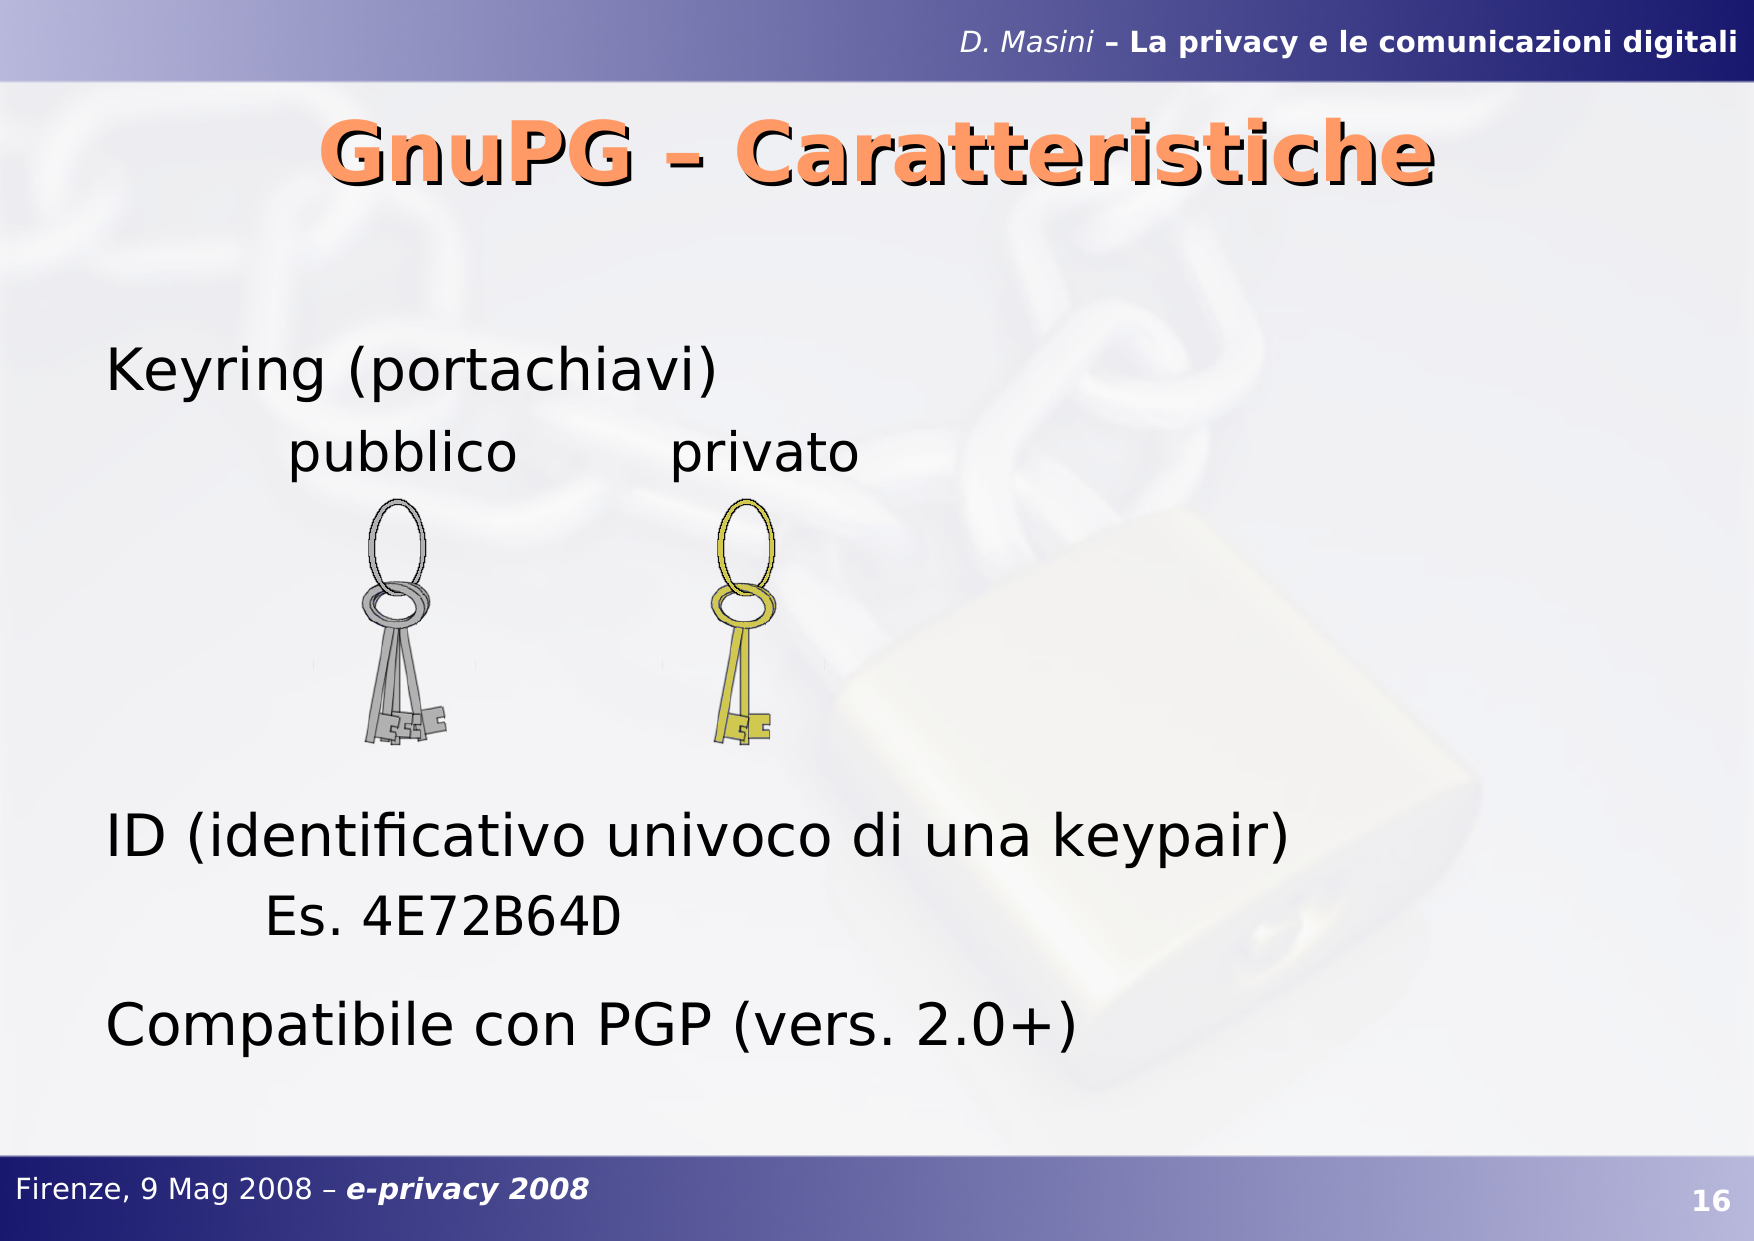

# GnuPG – Caratteristiche
Keyring (portachiavi)
ID (identificativo univoco di una keypair)
Es. 4E72B64D
Compatibile con PGP (vers. 2.0+)
pubblico
privato